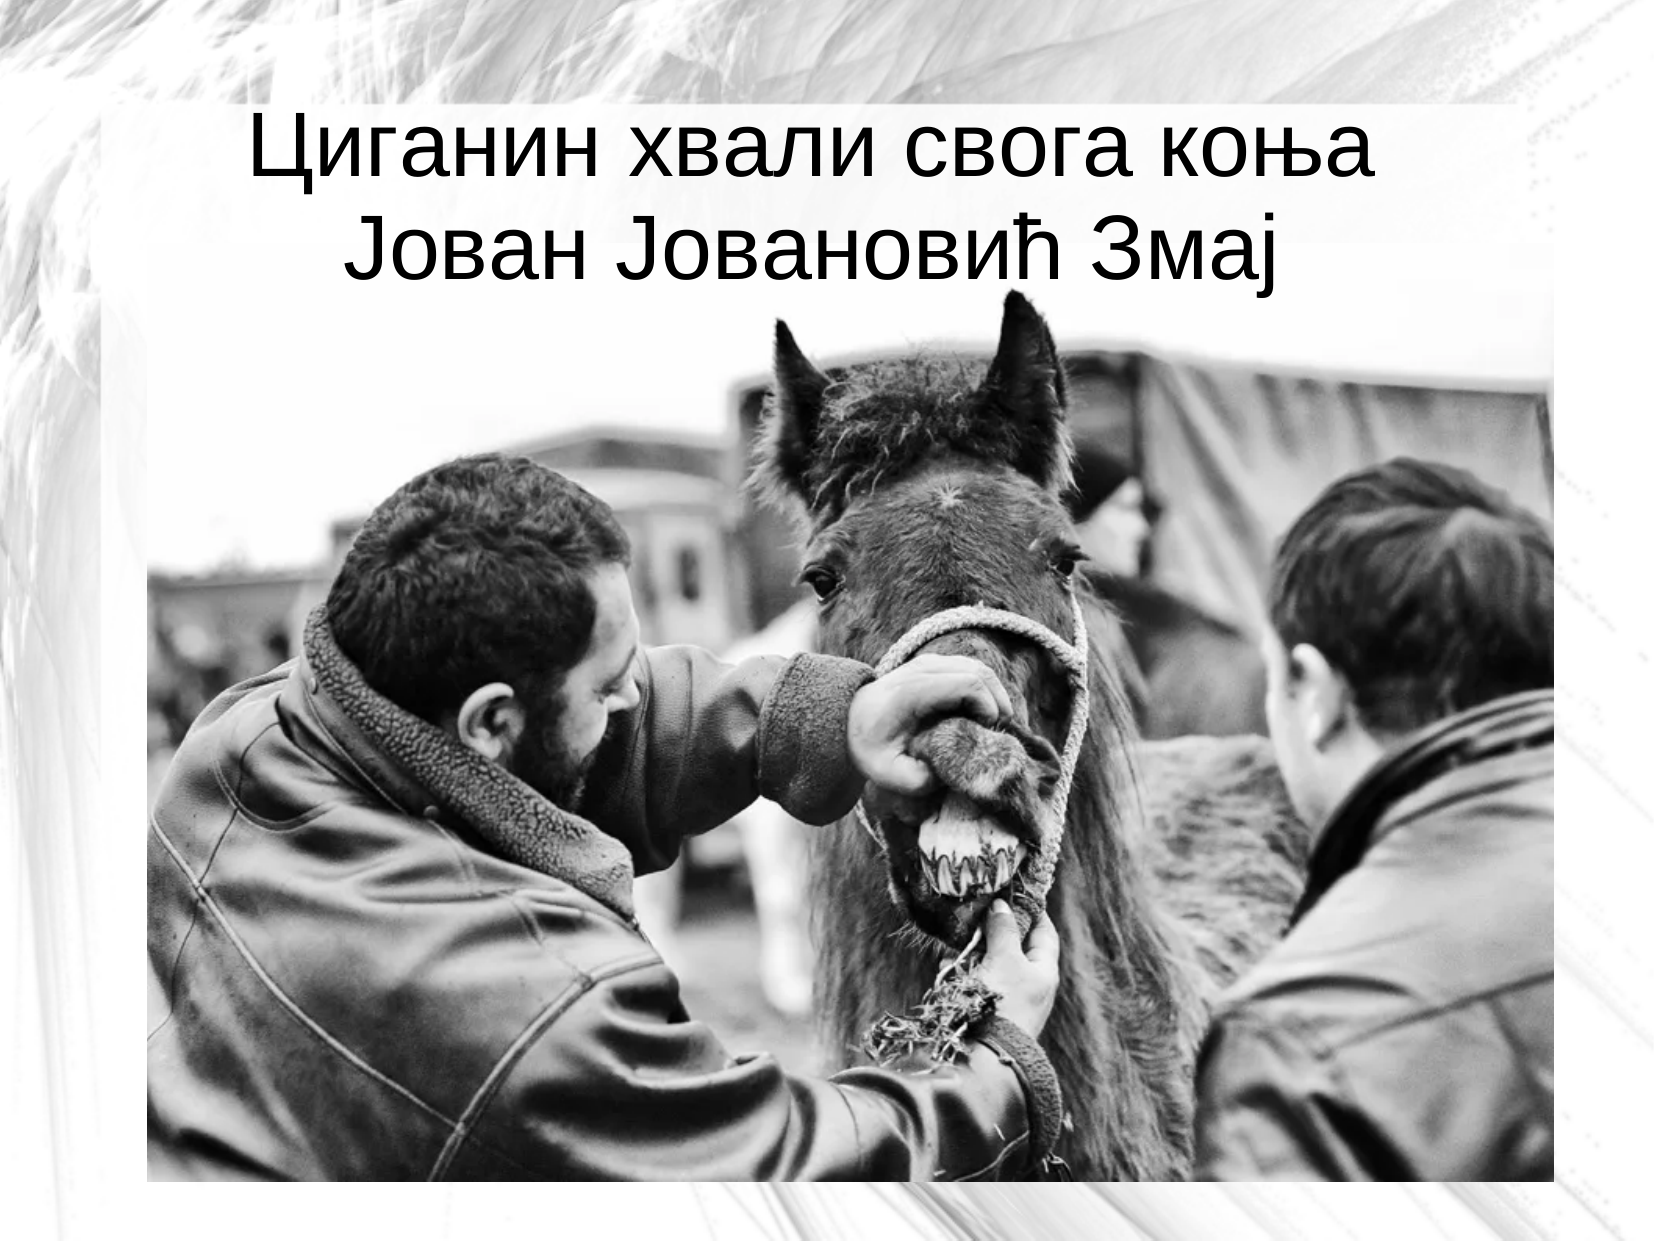

# Циганин хвали свога коња Јован Јовановић Змај